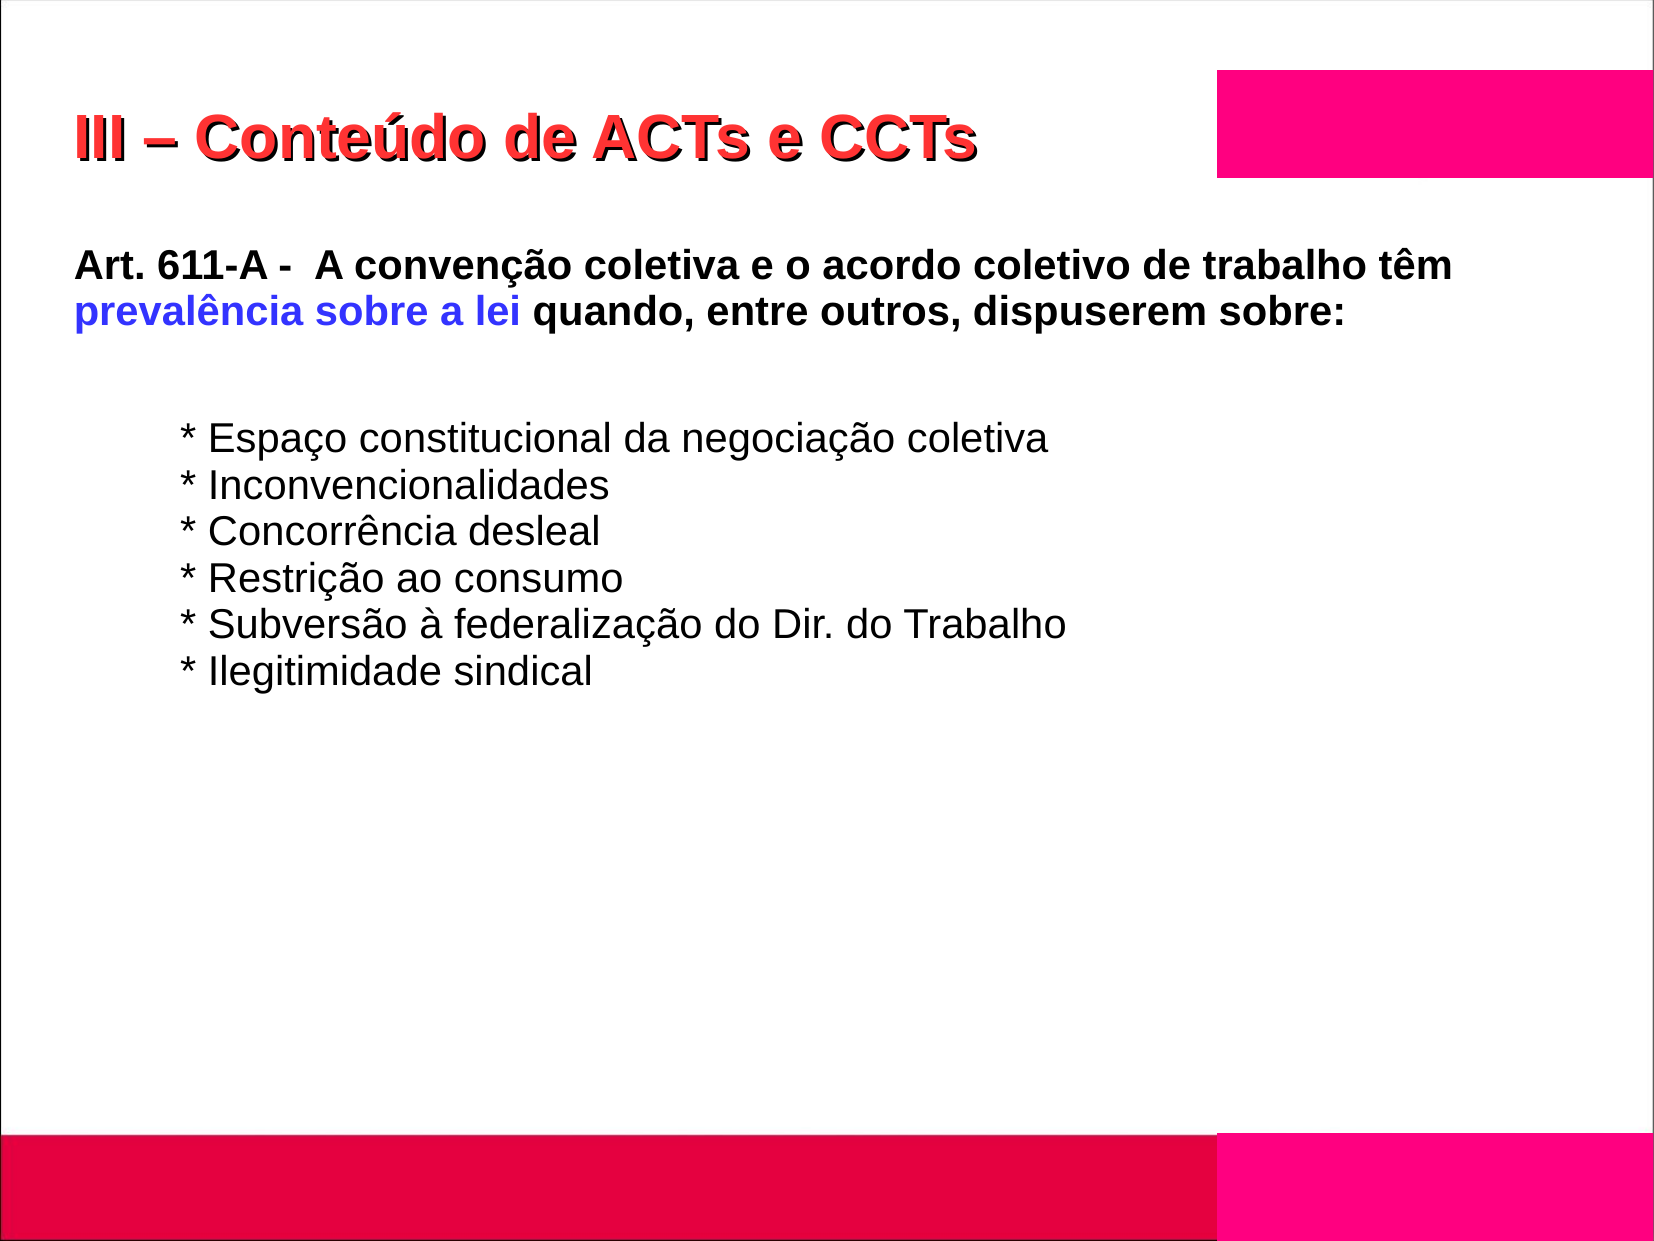

III – Conteúdo de ACTs e CCTs
Art. 611-A - A convenção coletiva e o acordo coletivo de trabalho têm prevalência sobre a lei quando, entre outros, dispuserem sobre:
* Espaço constitucional da negociação coletiva
* Inconvencionalidades
* Concorrência desleal
* Restrição ao consumo
* Subversão à federalização do Dir. do Trabalho
* Ilegitimidade sindical